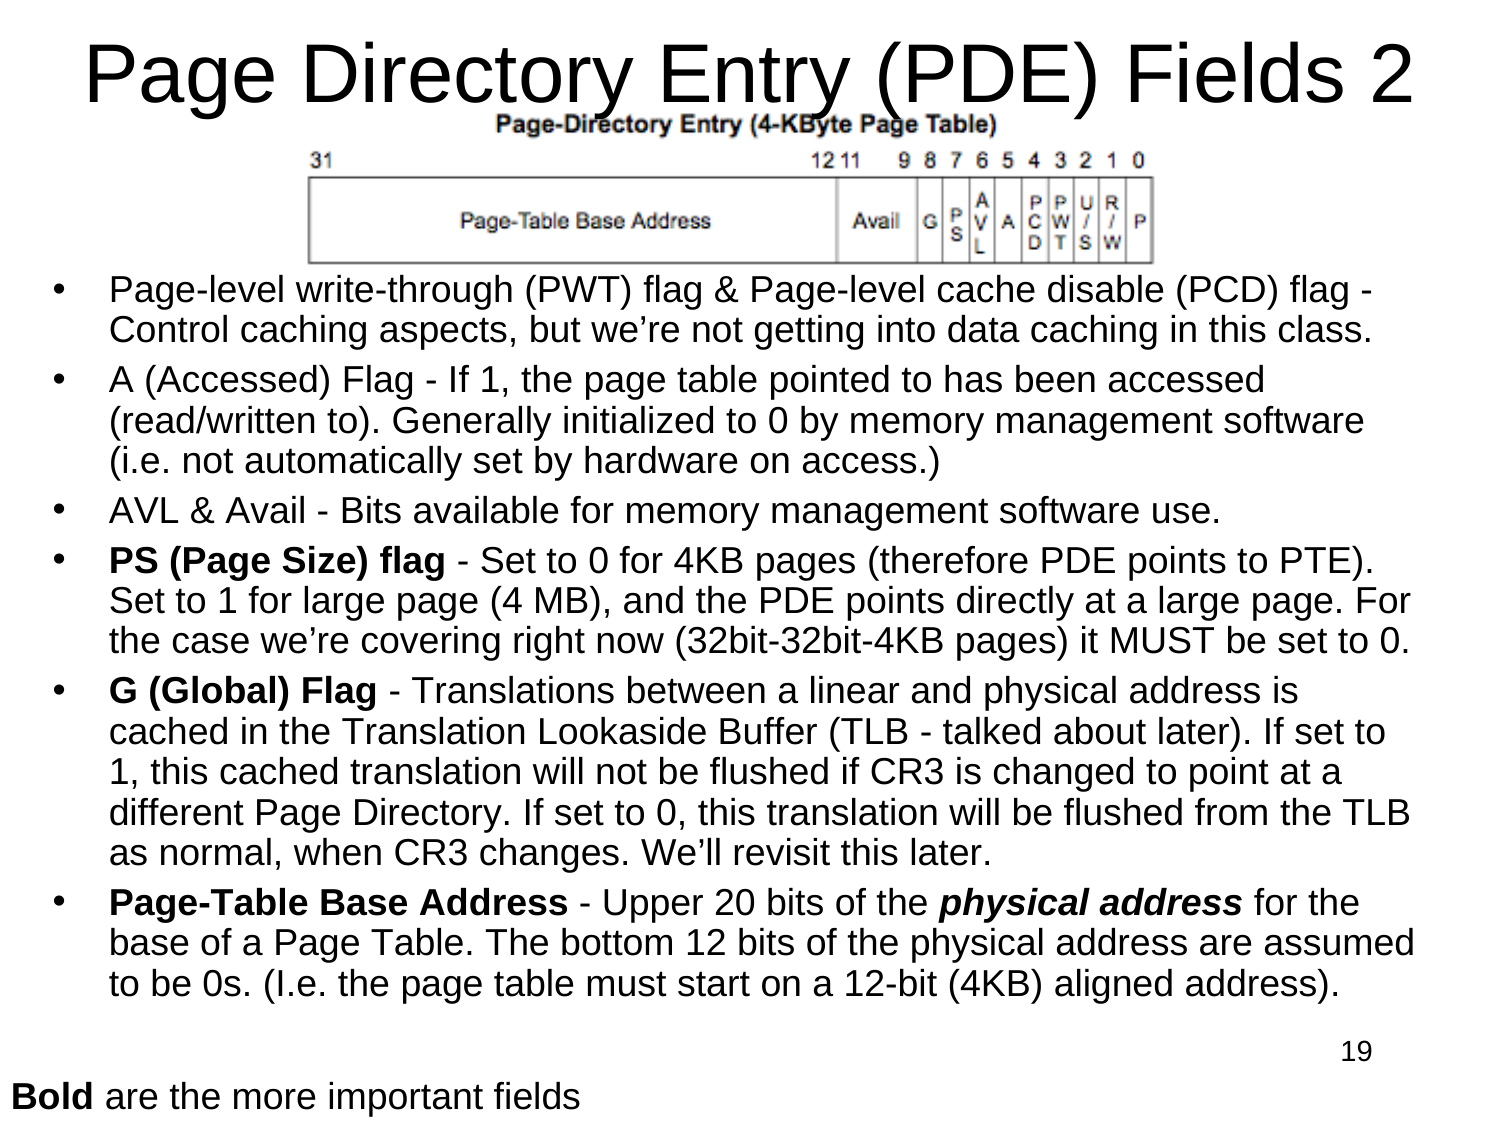

# Page Directory Entry (PDE) Fields 2
Page-level write-through (PWT) flag & Page-level cache disable (PCD) flag - Control caching aspects, but we’re not getting into data caching in this class.
A (Accessed) Flag - If 1, the page table pointed to has been accessed (read/written to). Generally initialized to 0 by memory management software (i.e. not automatically set by hardware on access.)
AVL & Avail - Bits available for memory management software use.
PS (Page Size) flag - Set to 0 for 4KB pages (therefore PDE points to PTE). Set to 1 for large page (4 MB), and the PDE points directly at a large page. For the case we’re covering right now (32bit-32bit-4KB pages) it MUST be set to 0.
G (Global) Flag - Translations between a linear and physical address is cached in the Translation Lookaside Buffer (TLB - talked about later). If set to 1, this cached translation will not be flushed if CR3 is changed to point at a different Page Directory. If set to 0, this translation will be flushed from the TLB as normal, when CR3 changes. We’ll revisit this later.
Page-Table Base Address - Upper 20 bits of the physical address for the base of a Page Table. The bottom 12 bits of the physical address are assumed to be 0s. (I.e. the page table must start on a 12-bit (4KB) aligned address).
Bold are the more important fields